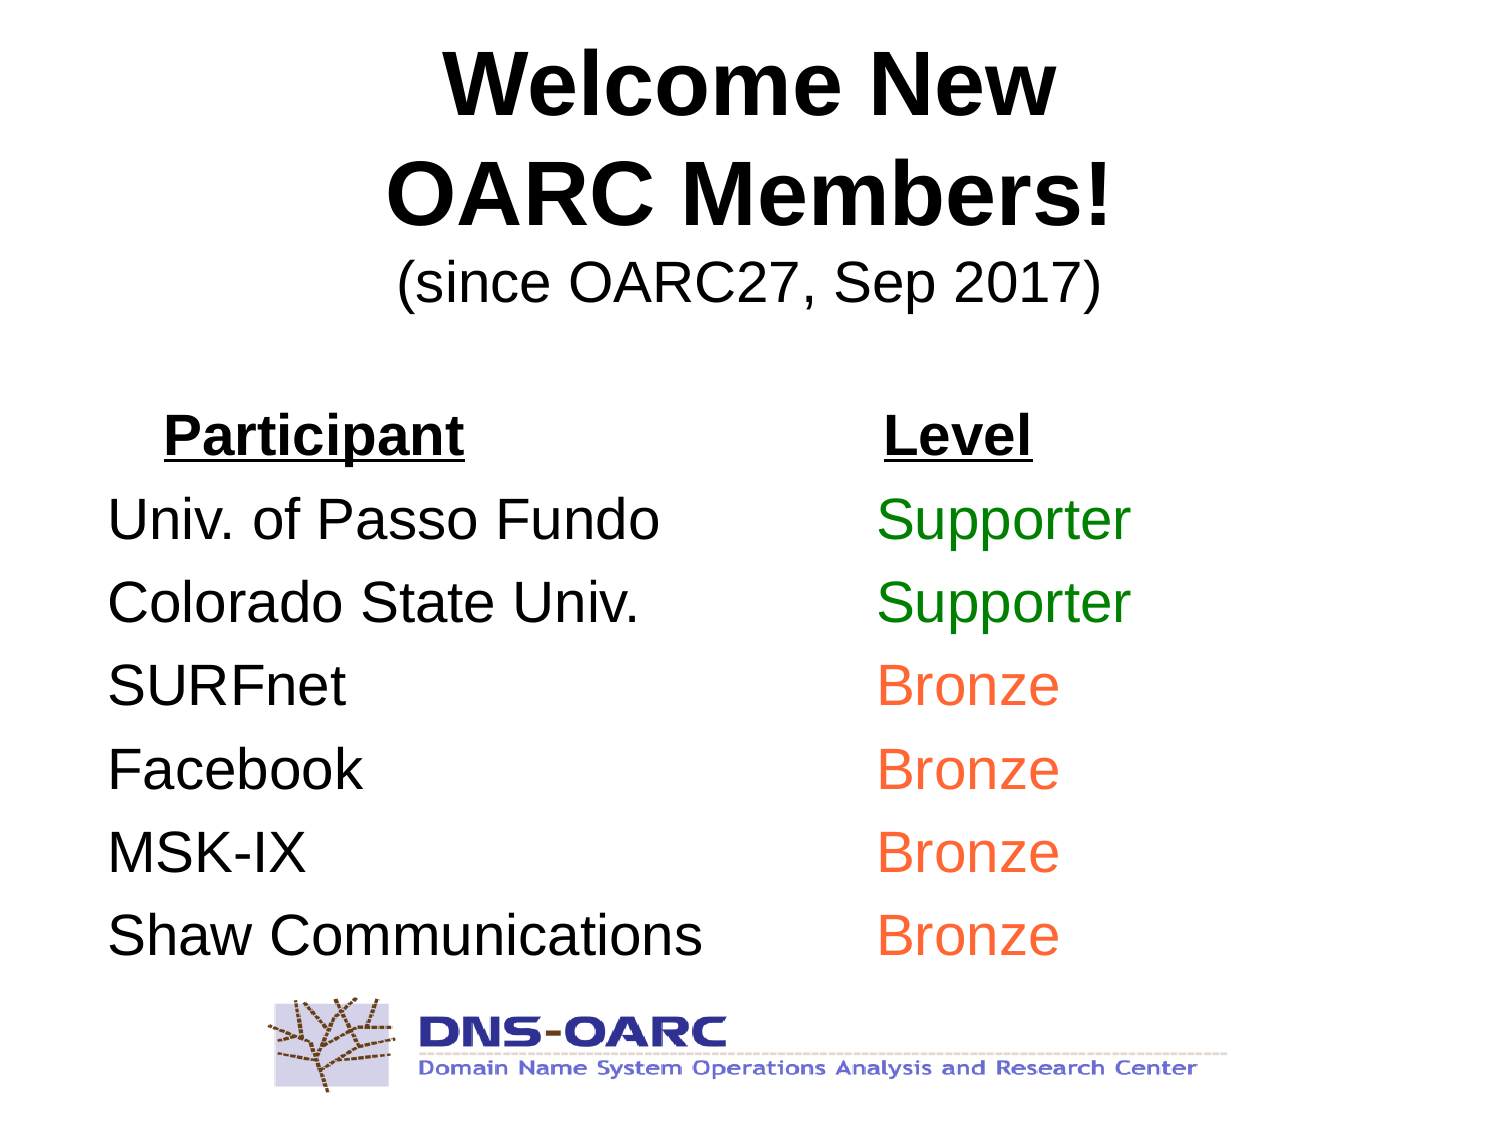

# Welcome New OARC Members! (since OARC27, Sep 2017)
	Participant
Univ. of Passo Fundo
Colorado State Univ.
SURFnet
Facebook
MSK-IX
Shaw Communications
	Level
 Supporter
 Supporter
 Bronze
 Bronze
 Bronze
 Bronze